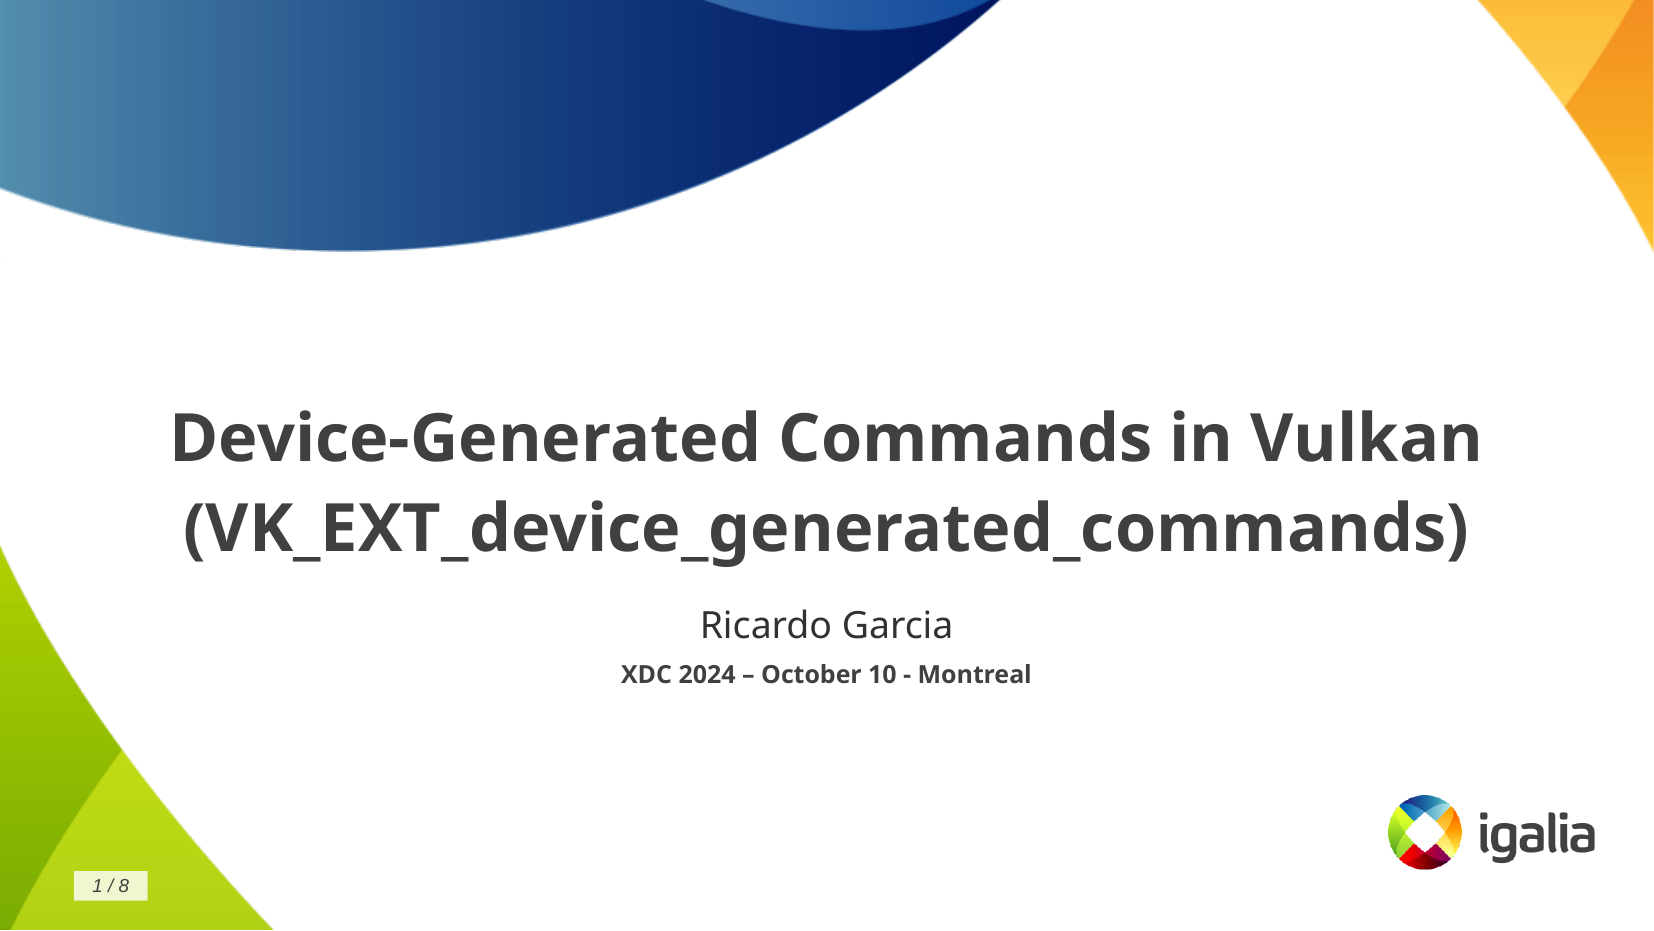

Modify the Footer for the Title - Slide Deck Title
Modify the Footer for the Date - June 7, 2024
1